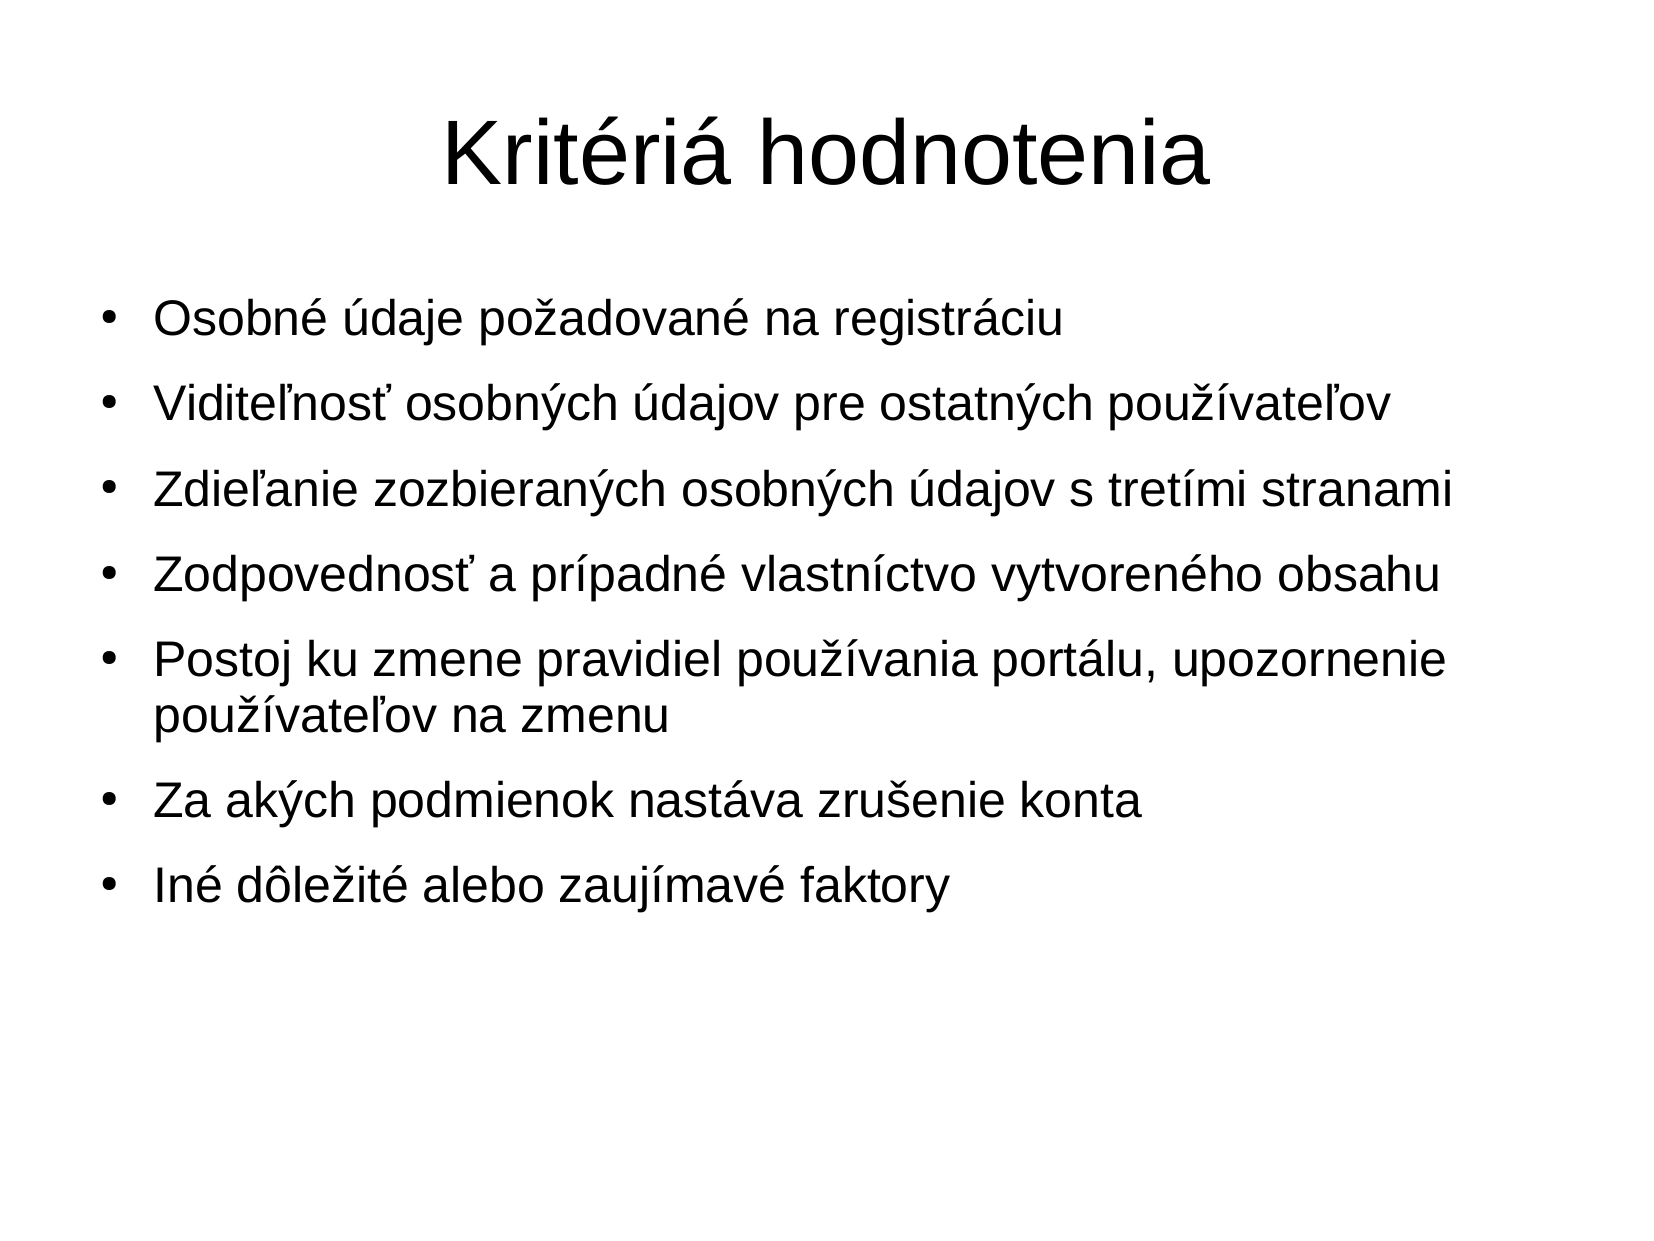

# Kritériá hodnotenia
Osobné údaje požadované na registráciu
Viditeľnosť osobných údajov pre ostatných používateľov
Zdieľanie zozbieraných osobných údajov s tretími stranami
Zodpovednosť a prípadné vlastníctvo vytvoreného obsahu
Postoj ku zmene pravidiel používania portálu, upozornenie používateľov na zmenu
Za akých podmienok nastáva zrušenie konta
Iné dôležité alebo zaujímavé faktory